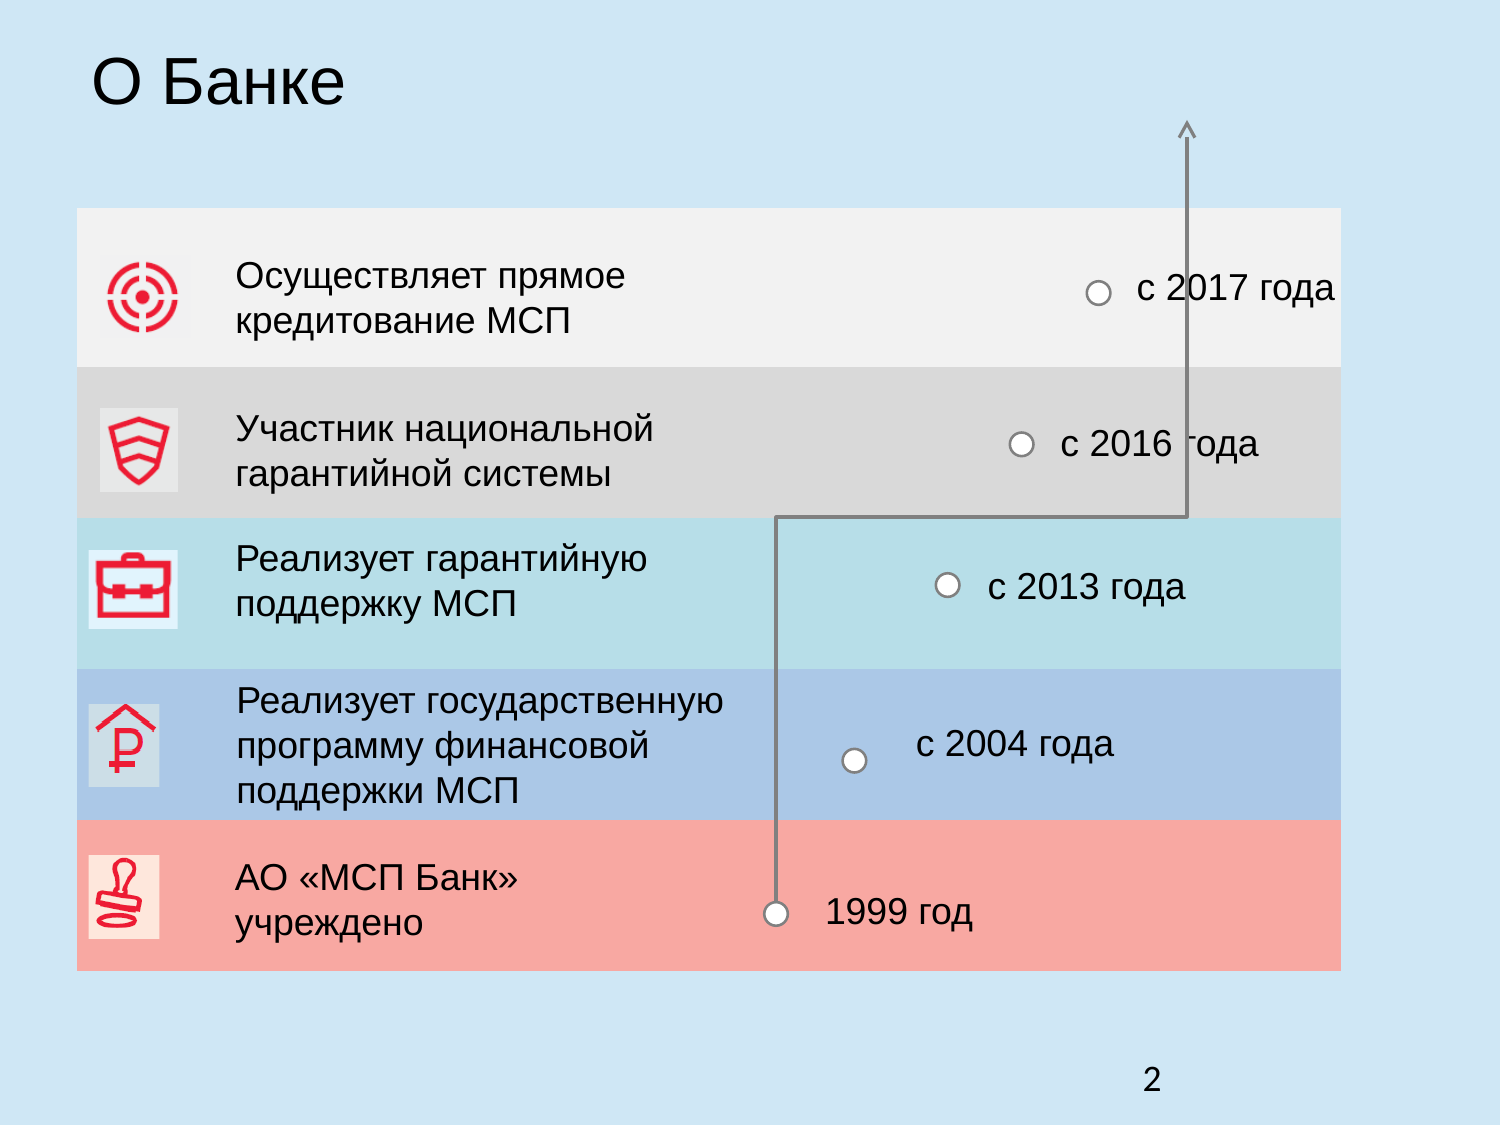

# О Банке
| |
| --- |
| |
| |
| |
| |
Осуществляет прямое
кредитование МСП
с 2017 года
Участник национальной
гарантийной системы
с 2016 года
Реализует гарантийную
поддержку МСП
с 2013 года
Реализует государственную
программу финансовой
поддержки МСП
с 2004 года
АО «МСП Банк»
учреждено
1999 год